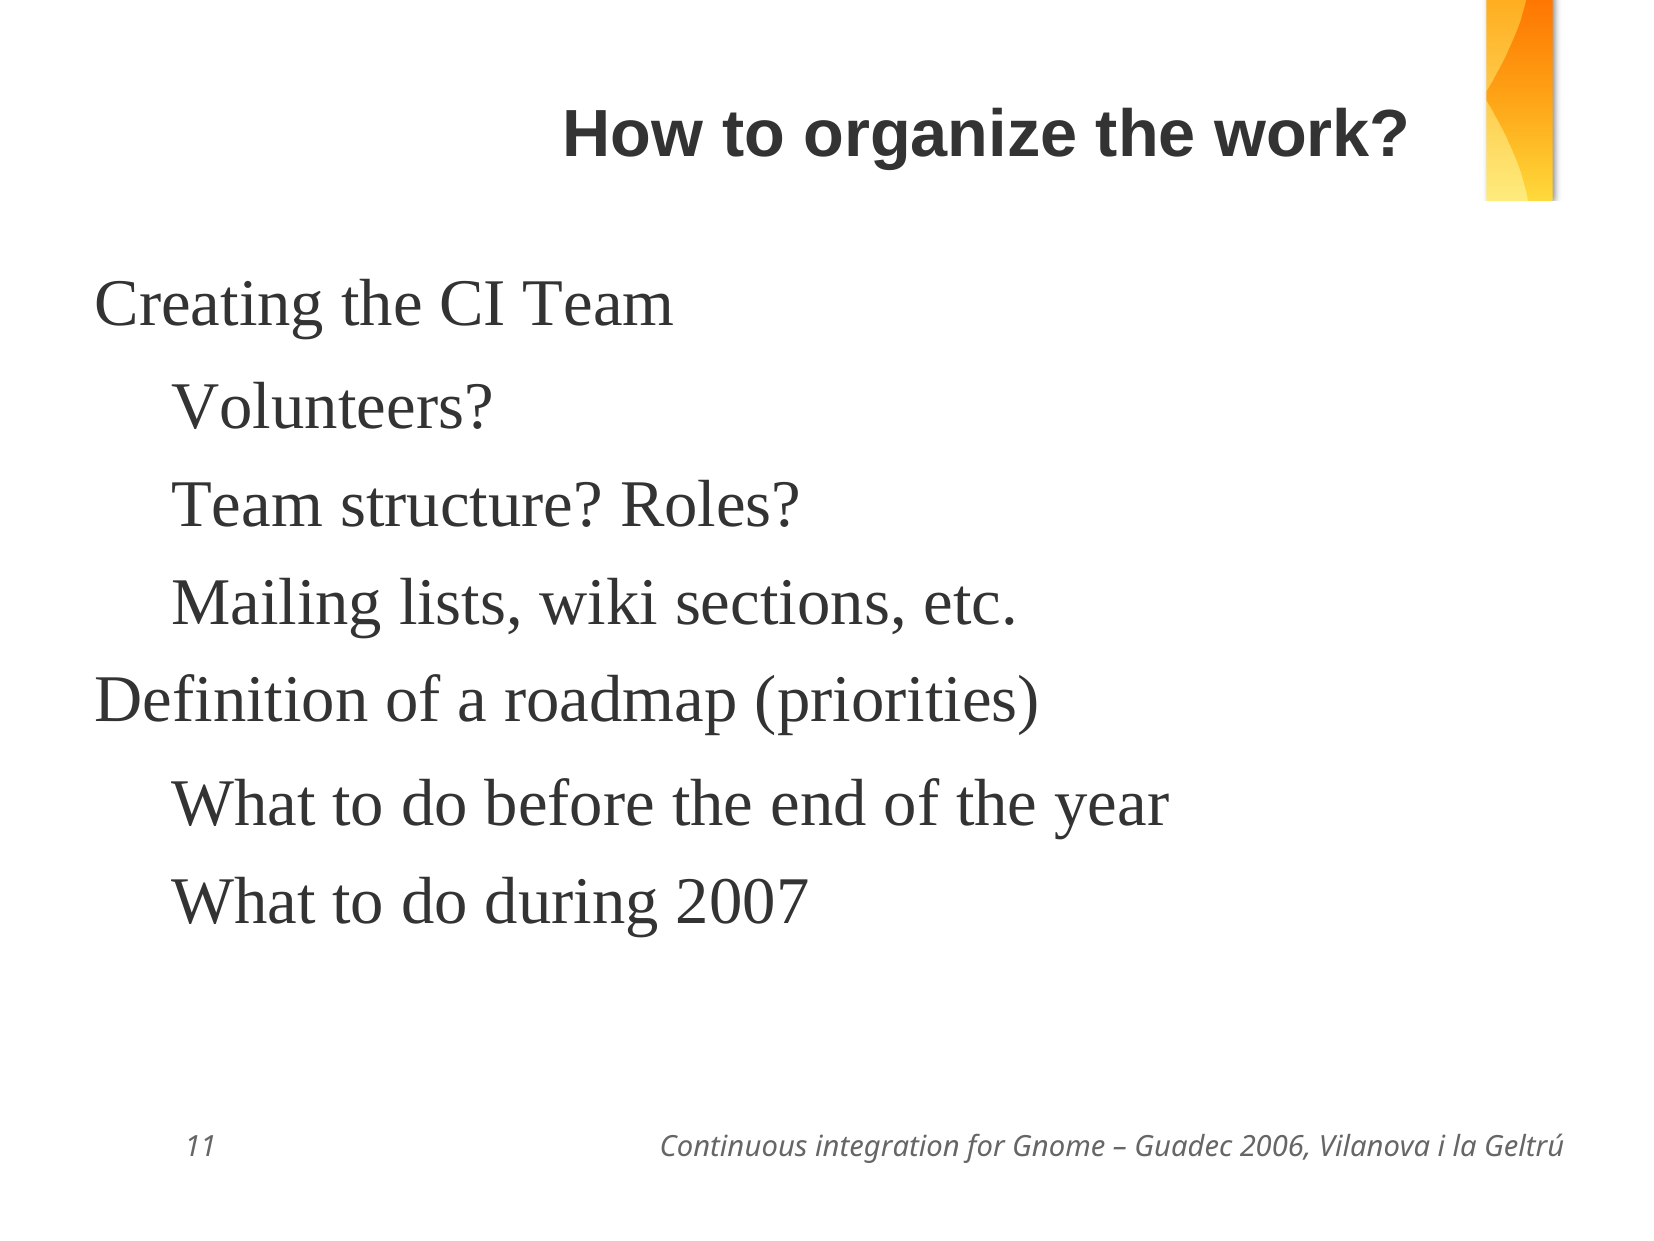

# How to organize the work?
Creating the CI Team
Volunteers?
Team structure? Roles?
Mailing lists, wiki sections, etc.
Definition of a roadmap (priorities)
What to do before the end of the year
What to do during 2007
11